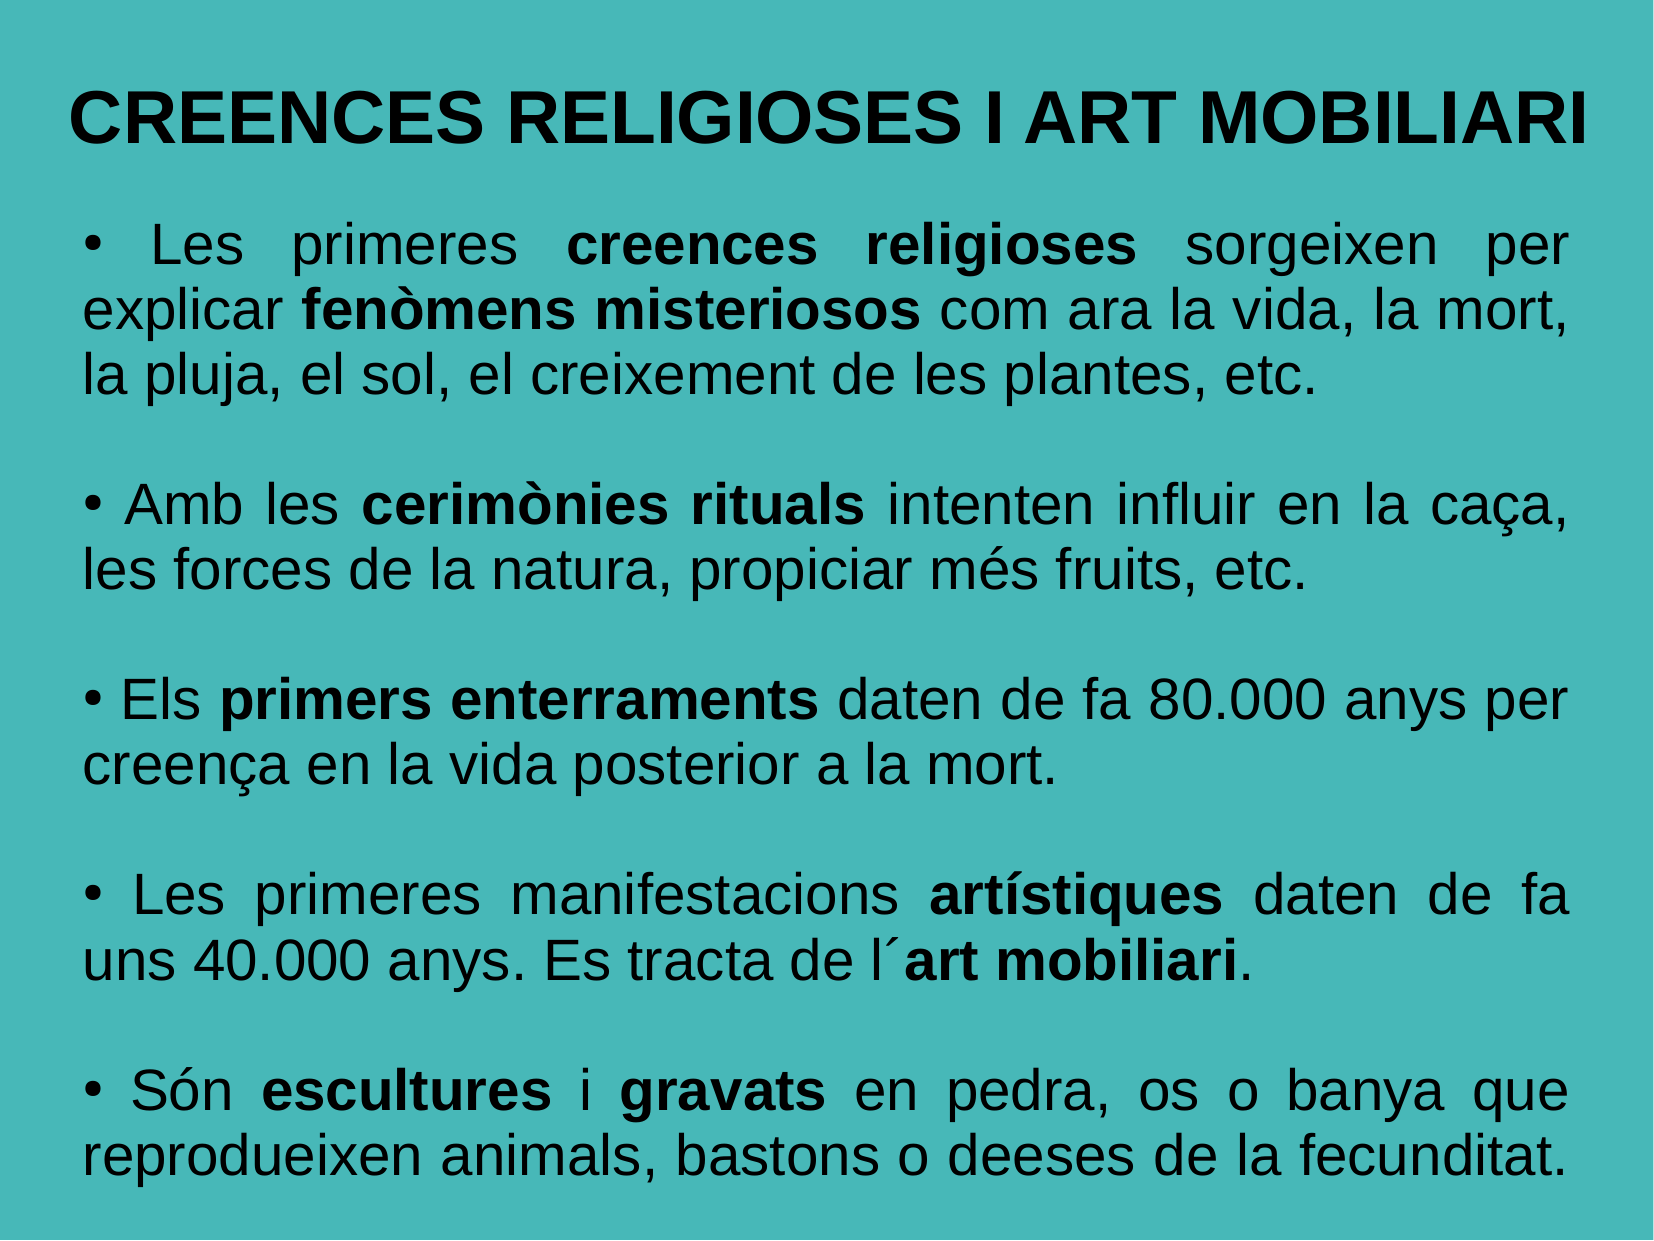

# CREENCES RELIGIOSES I ART MOBILIARI
 Les primeres creences religioses sorgeixen per explicar fenòmens misteriosos com ara la vida, la mort, la pluja, el sol, el creixement de les plantes, etc.
 Amb les cerimònies rituals intenten influir en la caça, les forces de la natura, propiciar més fruits, etc.
 Els primers enterraments daten de fa 80.000 anys per creença en la vida posterior a la mort.
 Les primeres manifestacions artístiques daten de fa uns 40.000 anys. Es tracta de l´art mobiliari.
 Són escultures i gravats en pedra, os o banya que reprodueixen animals, bastons o deeses de la fecunditat.